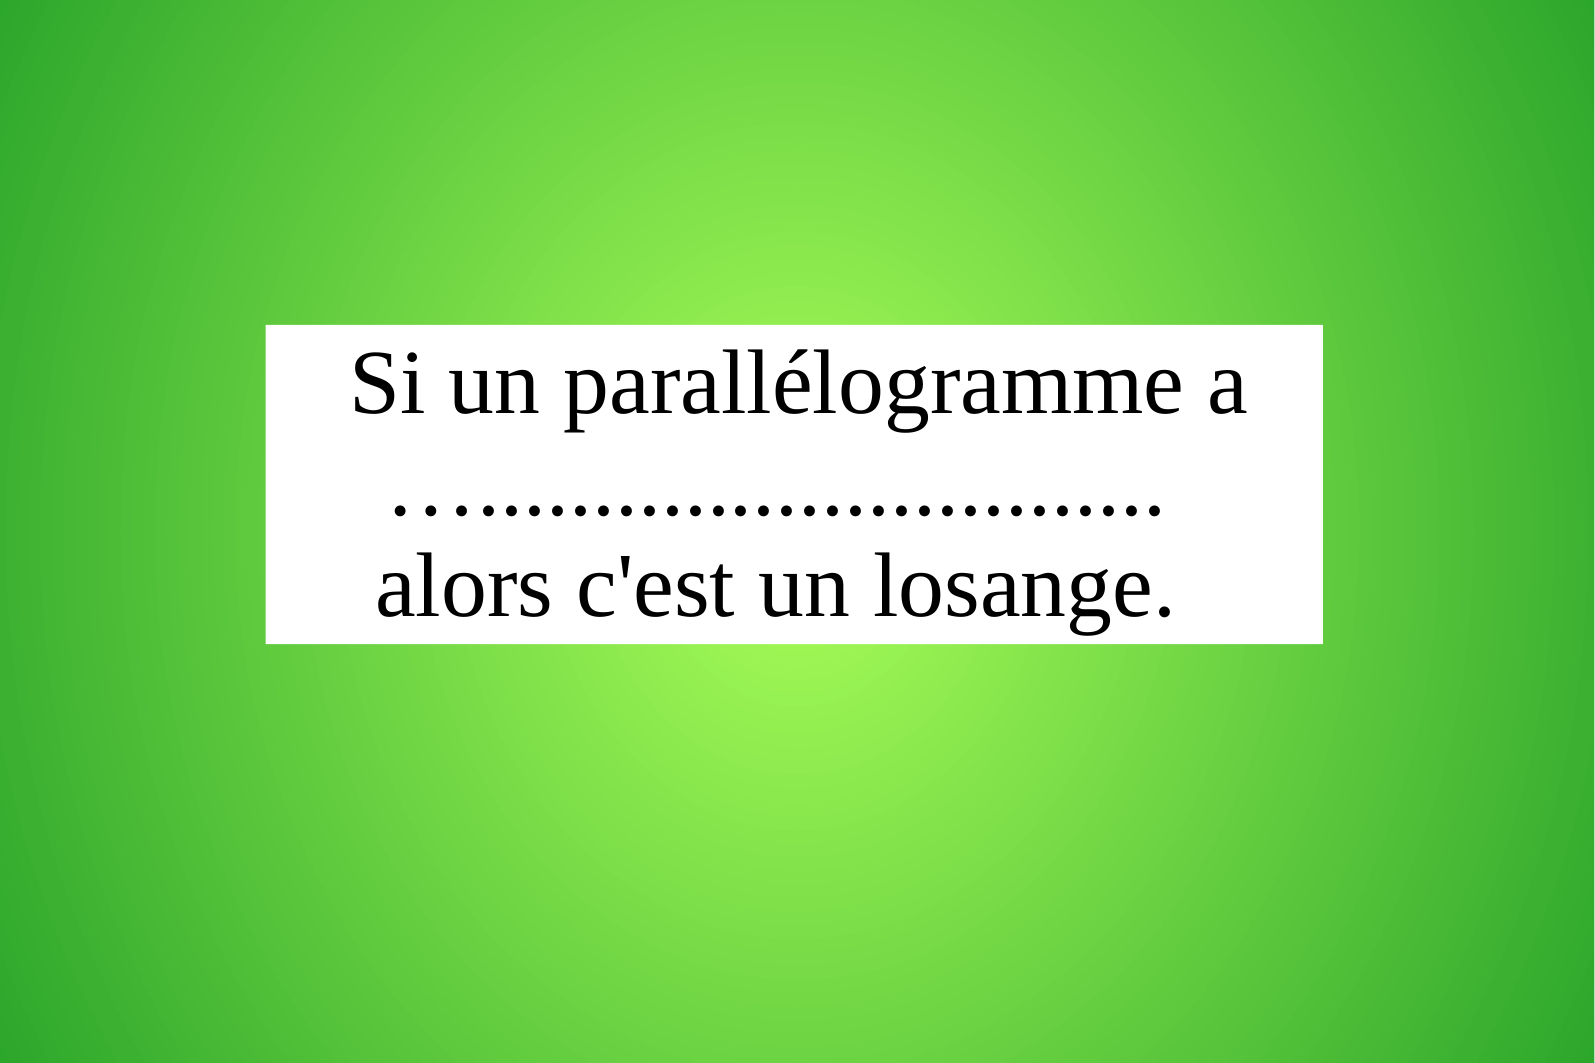

Si un parallélogramme a
…..............................
alors c'est un losange.